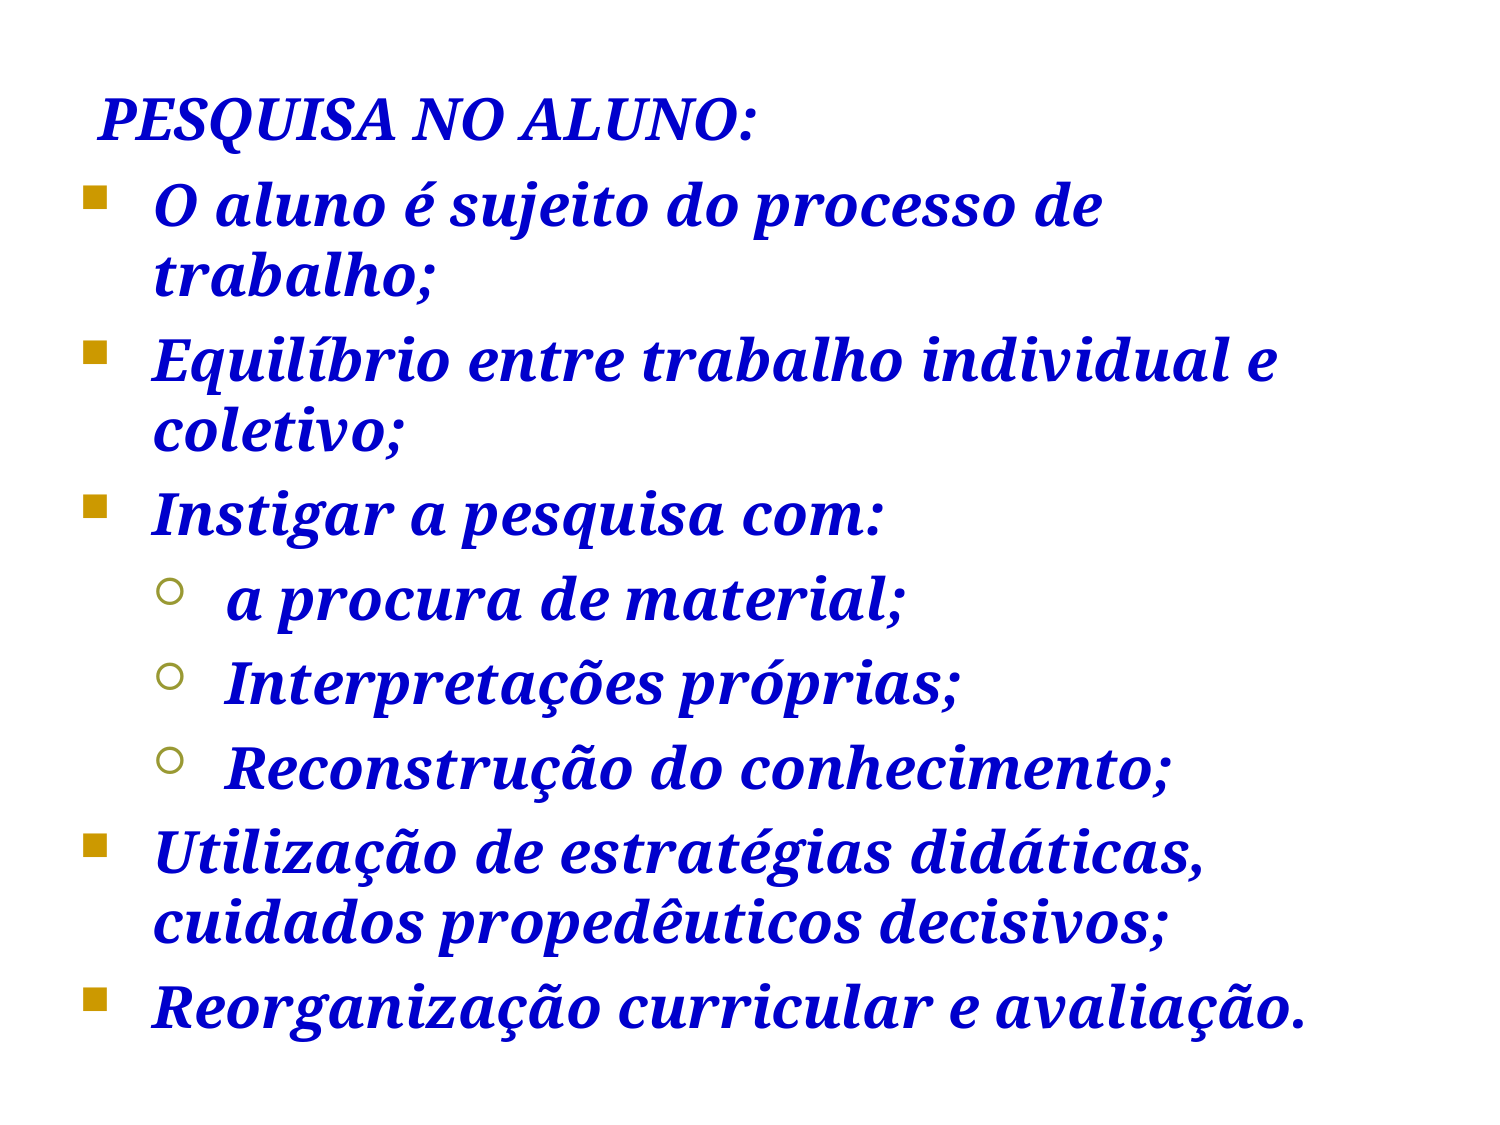

PESQUISA NO ALUNO:
O aluno é sujeito do processo de trabalho;
Equilíbrio entre trabalho individual e coletivo;
Instigar a pesquisa com:
a procura de material;
Interpretações próprias;
Reconstrução do conhecimento;
Utilização de estratégias didáticas, cuidados propedêuticos decisivos;
Reorganização curricular e avaliação.